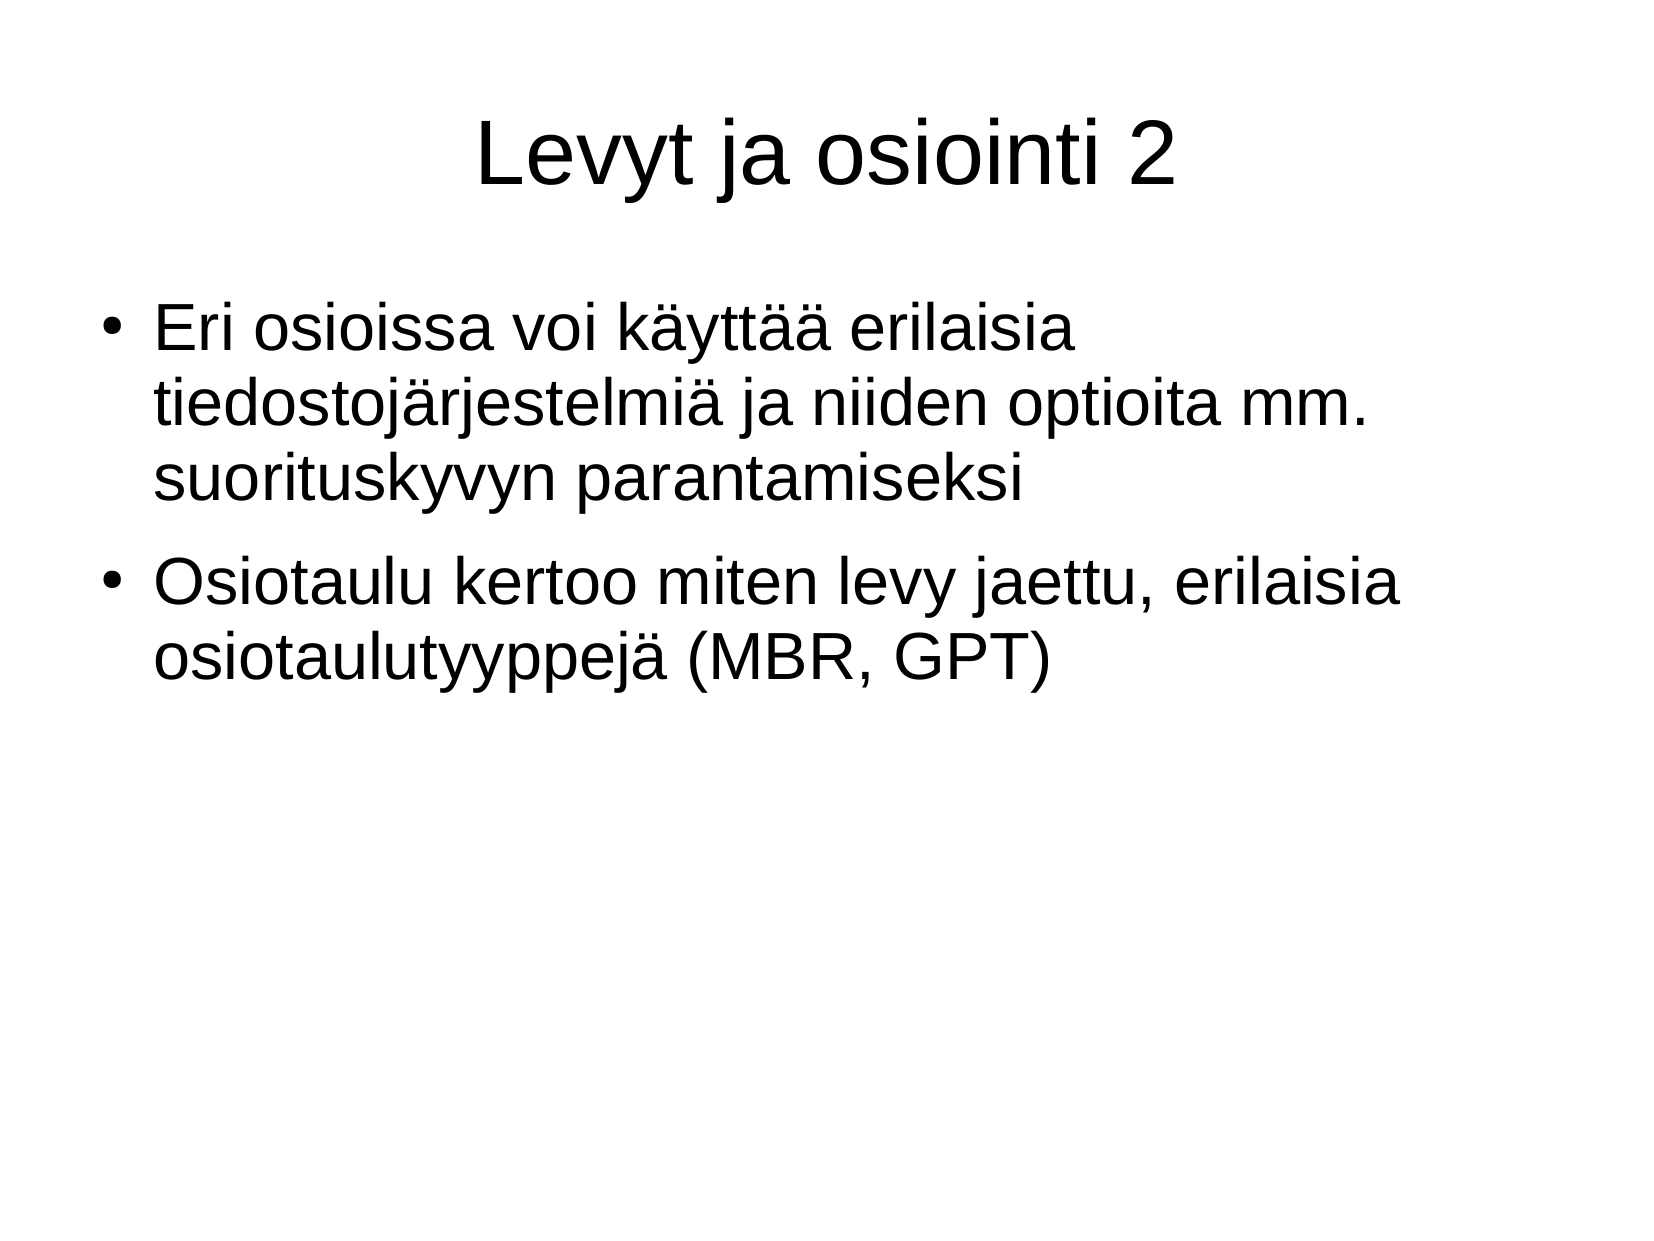

# Levyt ja osiointi 2
Eri osioissa voi käyttää erilaisia tiedostojärjestelmiä ja niiden optioita mm. suorituskyvyn parantamiseksi
Osiotaulu kertoo miten levy jaettu, erilaisia osiotaulutyyppejä (MBR, GPT)